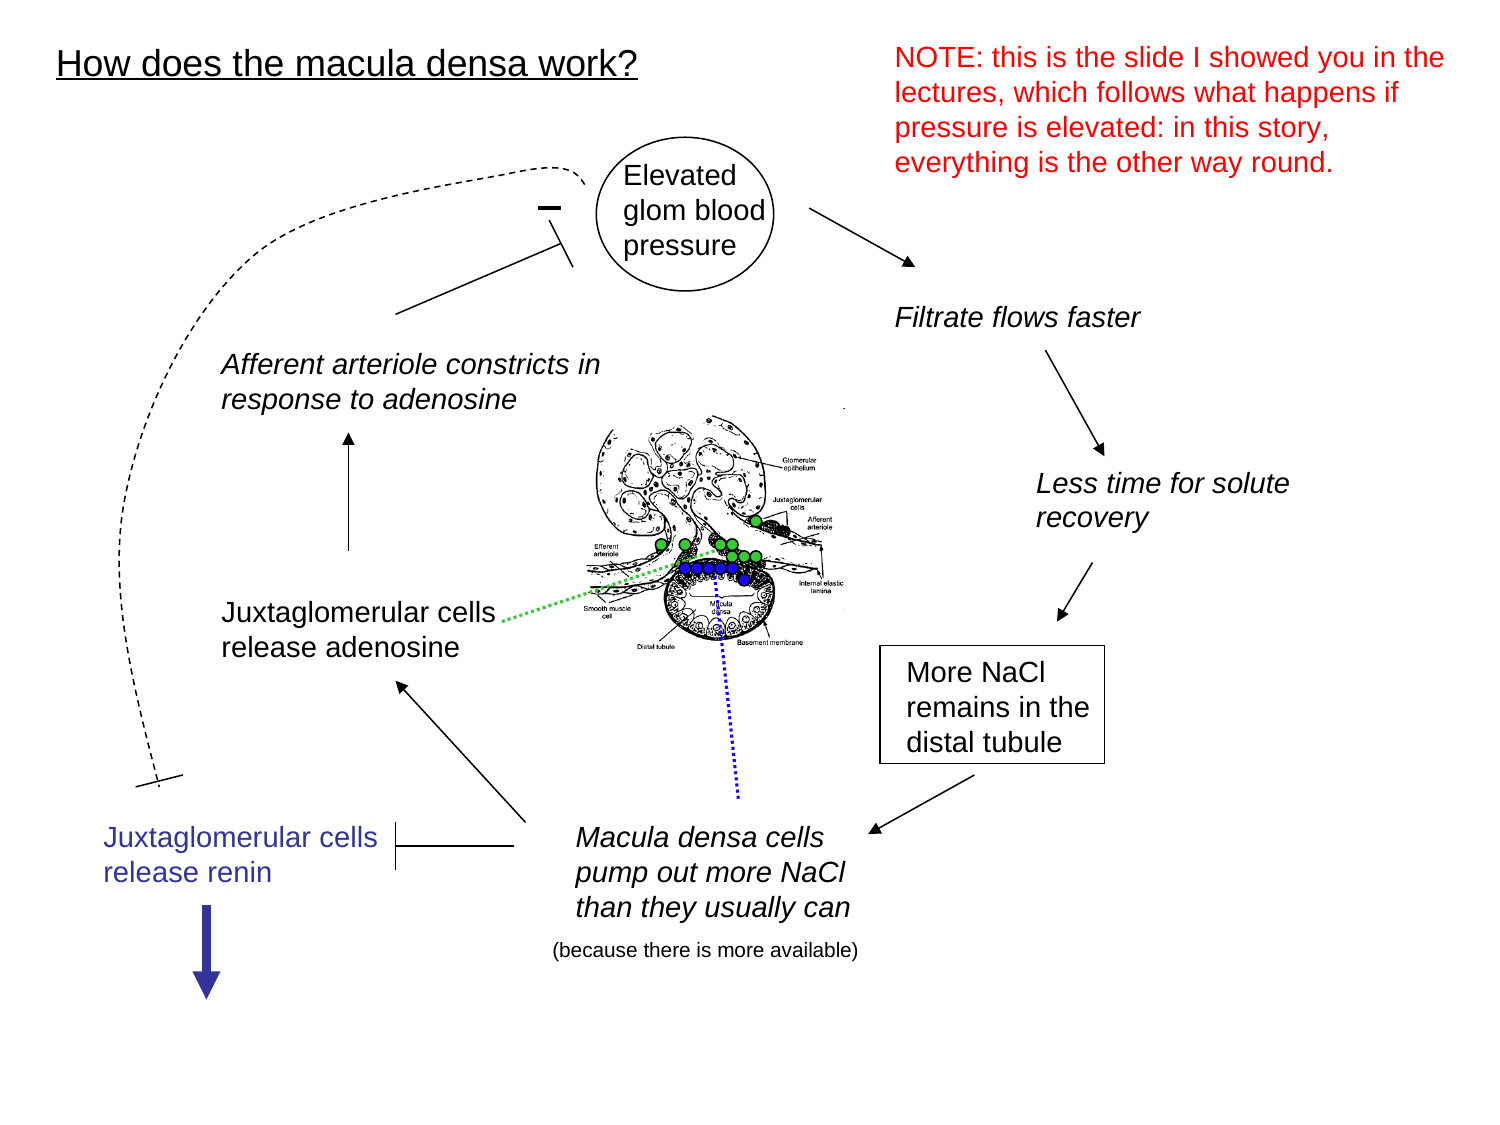

How does the macula densa work?
NOTE: this is the slide I showed you in the lectures, which follows what happens if pressure is elevated: in this story, everything is the other way round.
Elevated glom blood pressure
Filtrate flows faster
Afferent arteriole constricts in response to adenosine
Less time for solute recovery
Juxtaglomerular cells release adenosine
More NaCl remains in the distal tubule
Juxtaglomerular cells release renin
Macula densa cells pump out more NaCl than they usually can
(because there is more available)